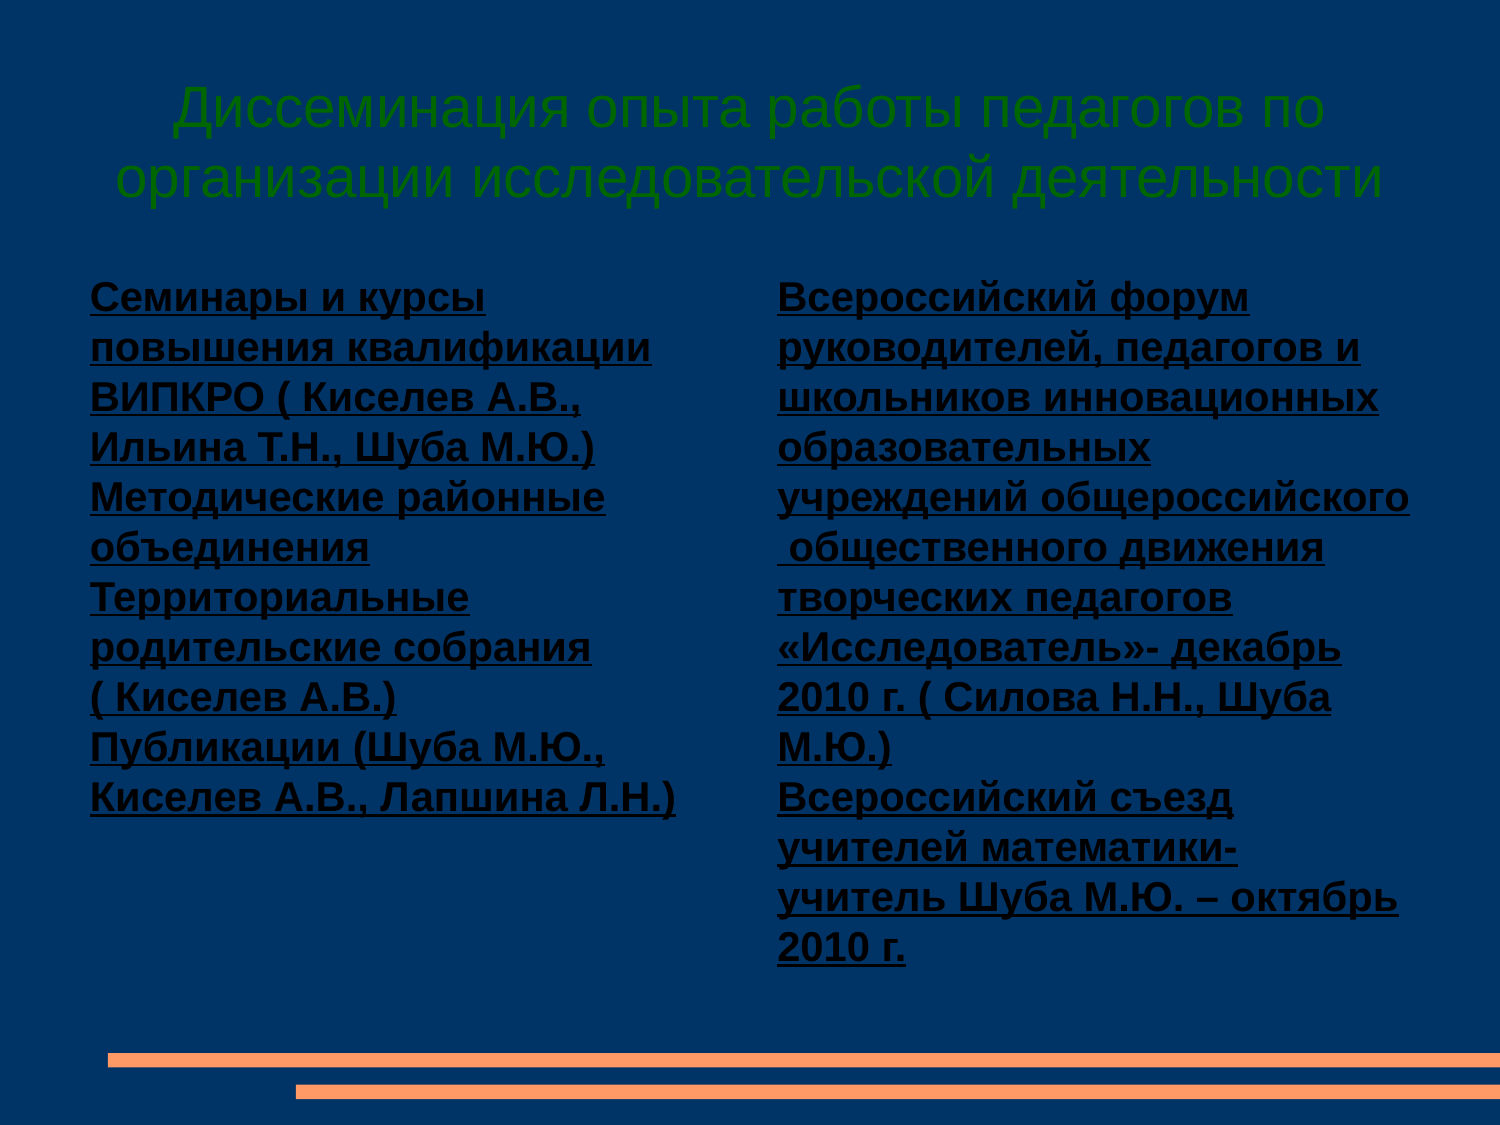

Диссеминация опыта работы педагогов по организации исследовательской деятельности
Семинары и курсы повышения квалификации ВИПКРО ( Киселев А.В., Ильина Т.Н., Шуба М.Ю.)
Методические районные объединения
Территориальные родительские собрания ( Киселев А.В.)
Публикации (Шуба М.Ю., Киселев А.В., Лапшина Л.Н.)
Всероссийский форум руководителей, педагогов и школьников инновационных образовательных учреждений общероссийского общественного движения творческих педагогов «Исследователь»- декабрь 2010 г. ( Силова Н.Н., Шуба М.Ю.)
Всероссийский съезд учителей математики- учитель Шуба М.Ю. – октябрь 2010 г.